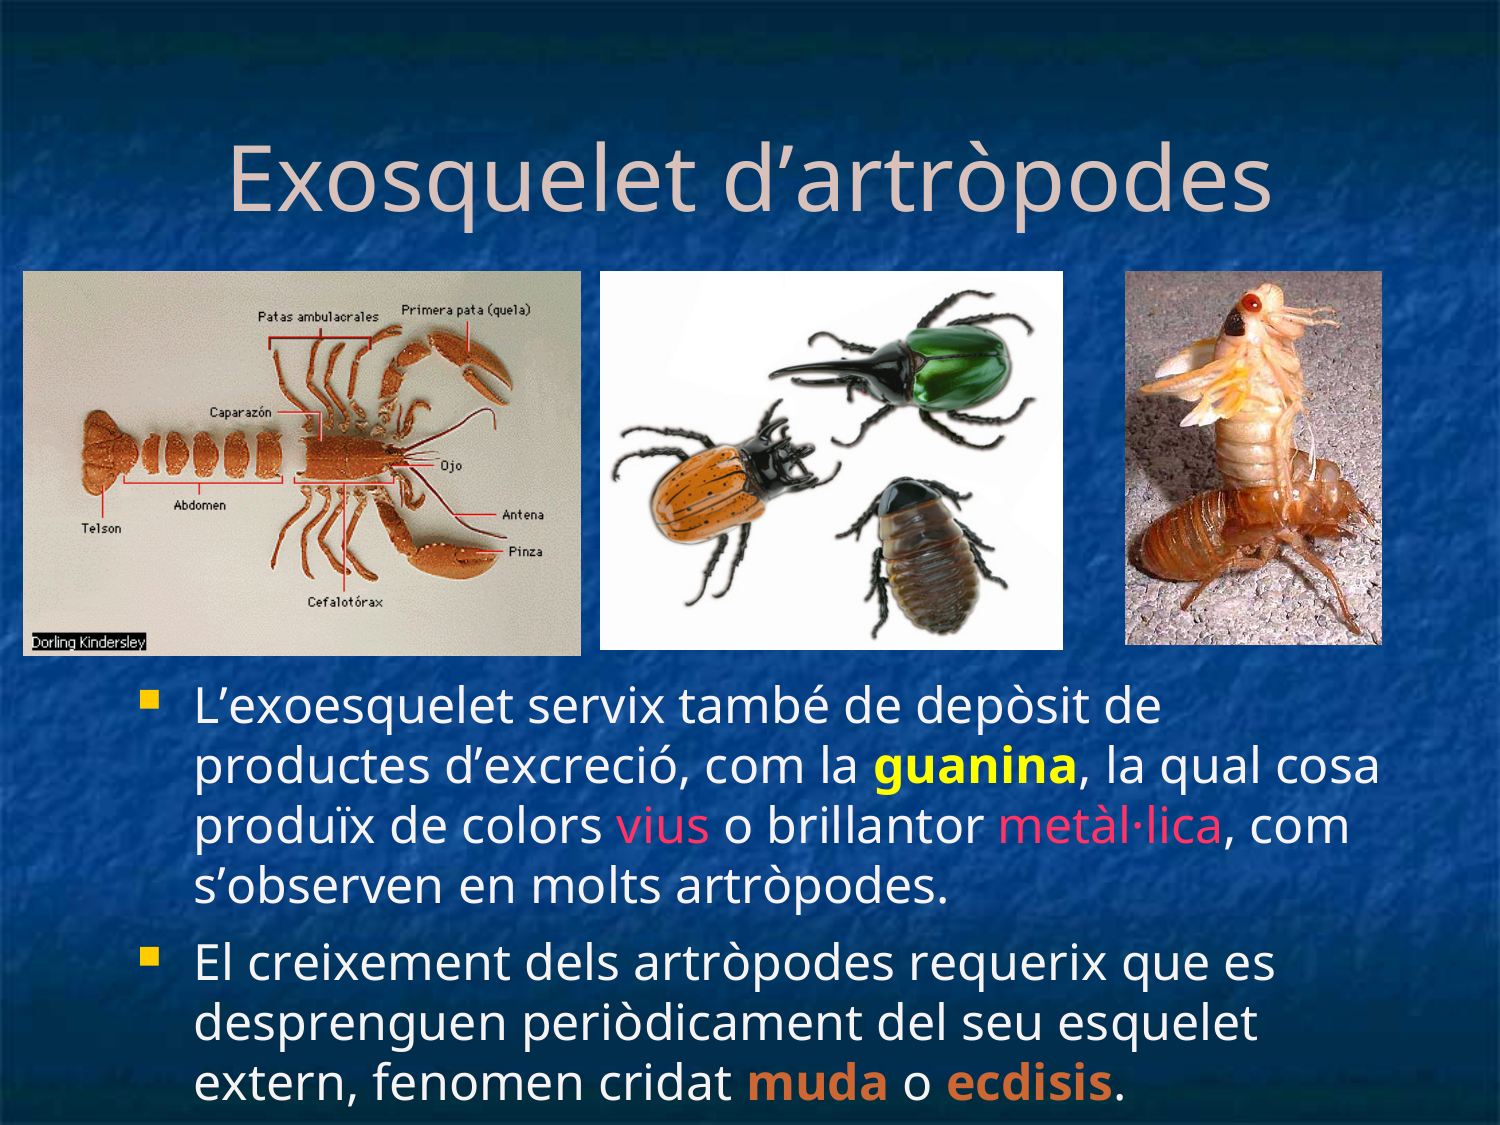

# Exosquelet d’artròpodes
L’exoesquelet servix també de depòsit de productes d’excreció, com la guanina, la qual cosa produïx de colors vius o brillantor metàl·lica, com s’observen en molts artròpodes.
El creixement dels artròpodes requerix que es desprenguen periòdicament del seu esquelet extern, fenomen cridat muda o ecdisis.